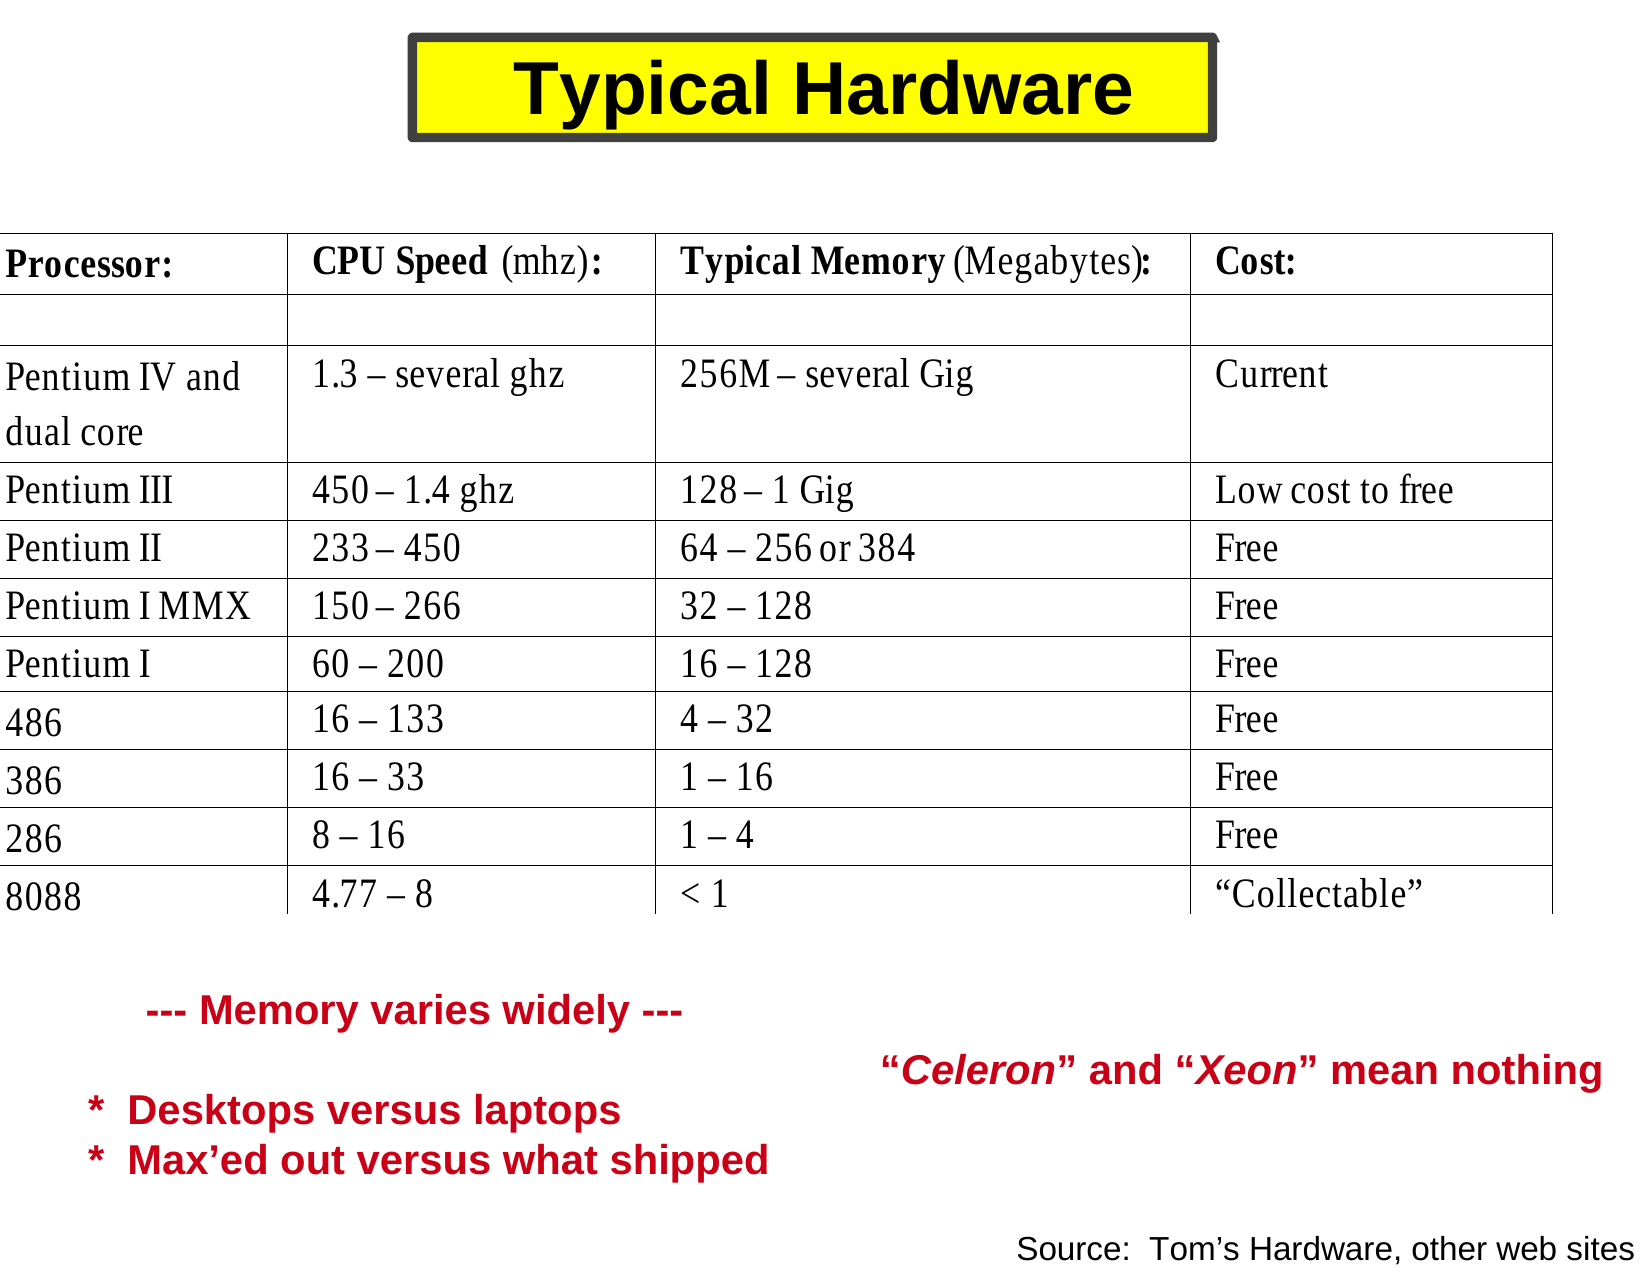

Typical Hardware
 --- Memory varies widely ---
 * Desktops versus laptops
 * Max’ed out versus what shipped
 “Celeron” and “Xeon” mean nothing
Source: Tom’s Hardware, other web sites